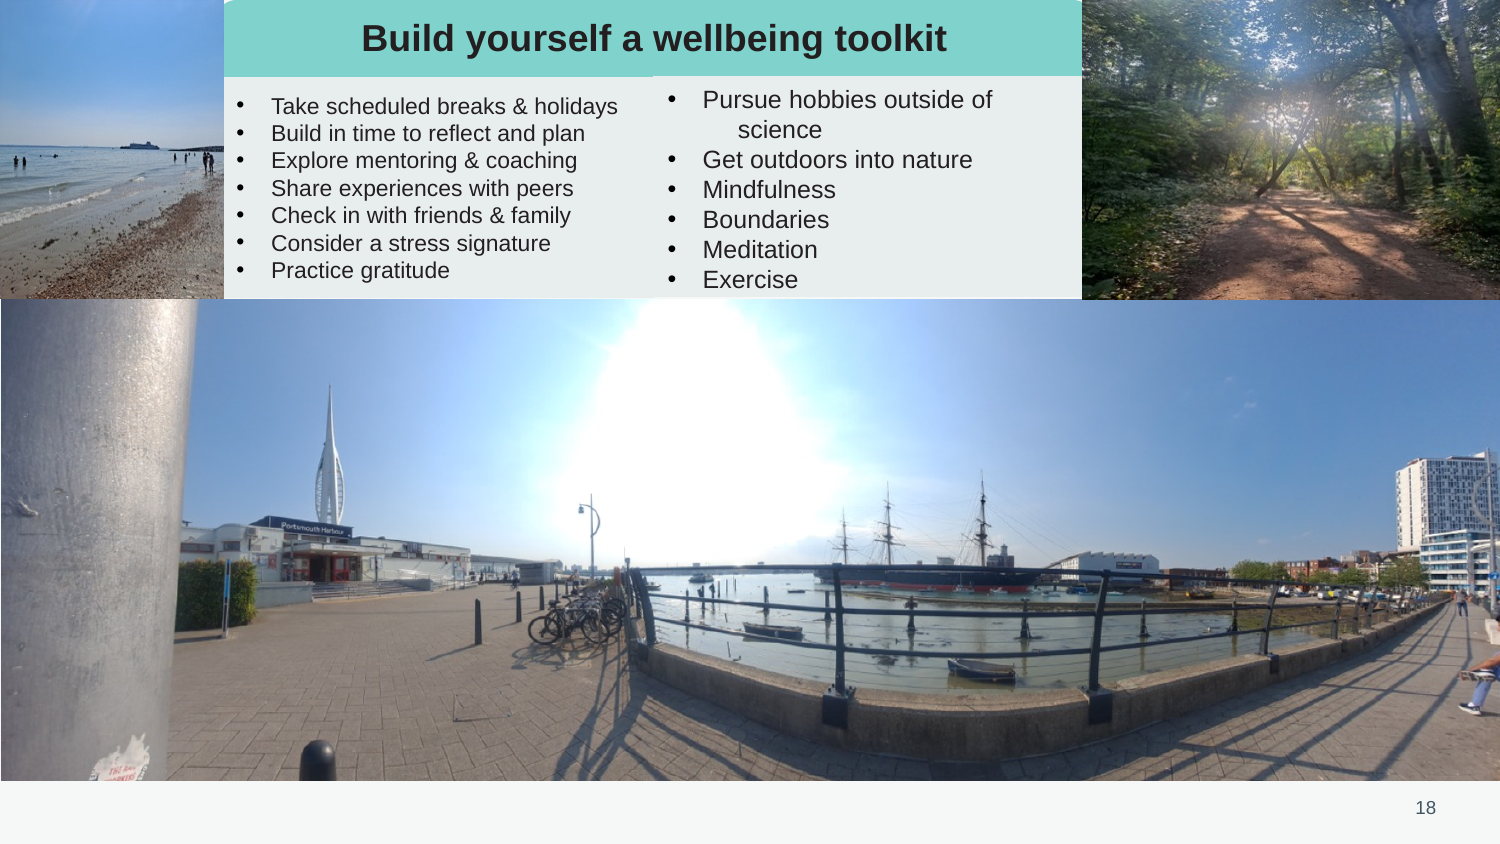

Build yourself a wellbeing toolkit
Pursue hobbies outside of science
Get outdoors into nature
Mindfulness
Boundaries
Meditation
Exercise
Take scheduled breaks & holidays
Build in time to reflect and plan
Explore mentoring & coaching
Share experiences with peers
Check in with friends & family
Consider a stress signature
Practice gratitude